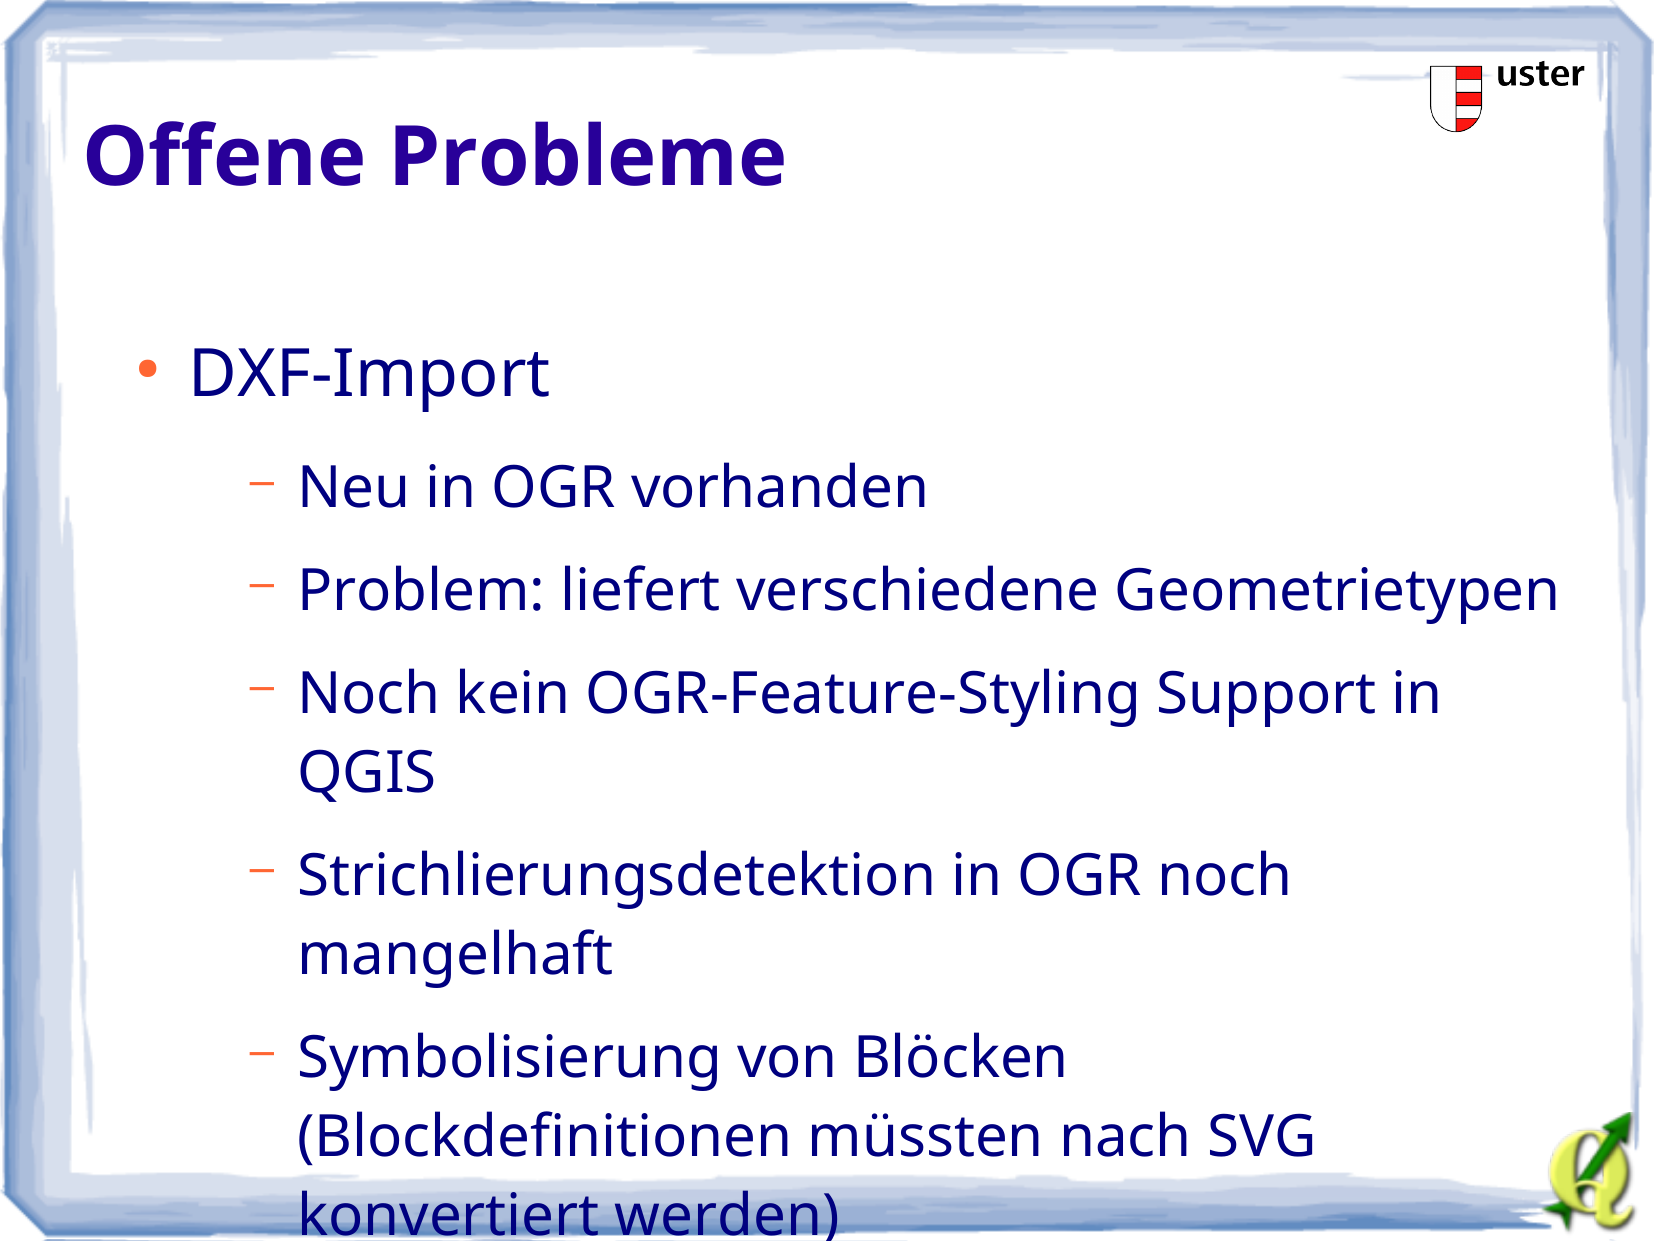

# Offene Probleme
DXF-Import
Neu in OGR vorhanden
Problem: liefert verschiedene Geometrietypen
Noch kein OGR-Feature-Styling Support in QGIS
Strichlierungsdetektion in OGR noch mangelhaft
Symbolisierung von Blöcken (Blockdefinitionen müssten nach SVG konvertiert werden)